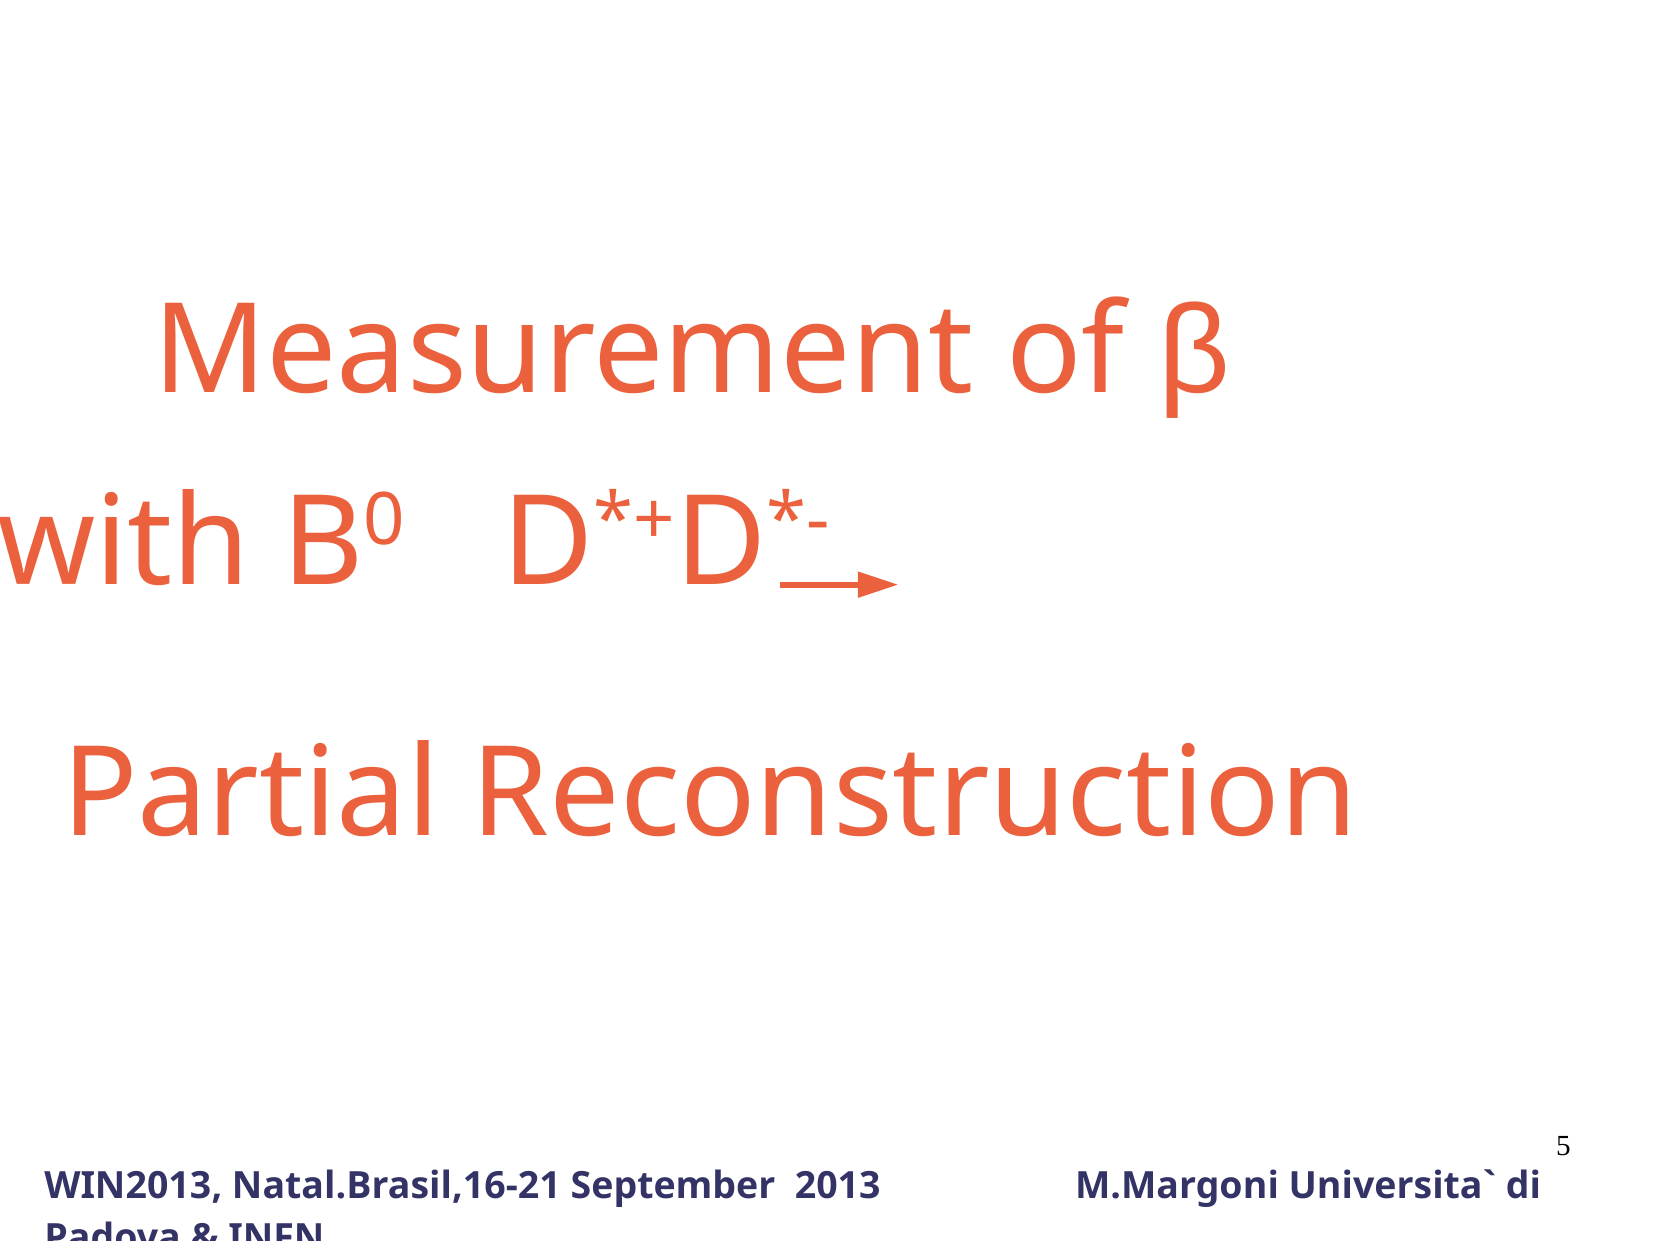

Measurement of β with B0 D*+D*-
 Partial Reconstruction
5
WIN2013, Natal.Brasil,16-21 September 2013 M.Margoni Universita` di Padova & INFN